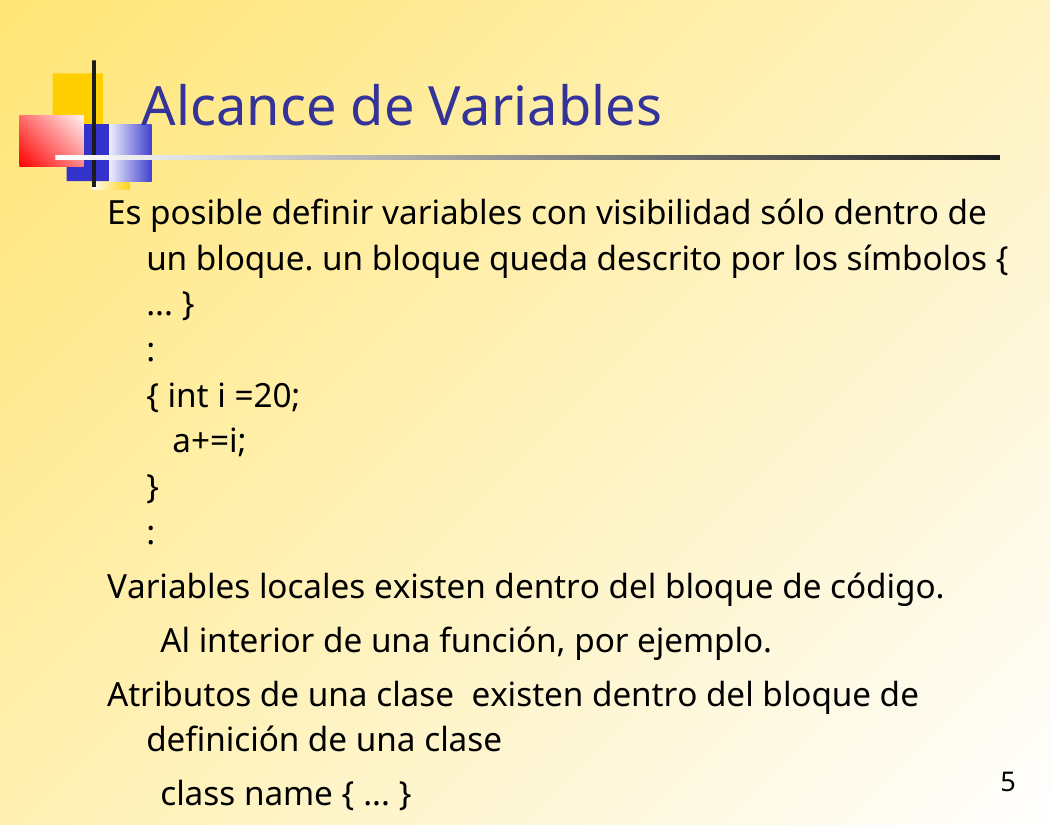

# Alcance de Variables
Es posible definir variables con visibilidad sólo dentro de un bloque. un bloque queda descrito por los símbolos { ... }
:
{ int i =20;
 a+=i;
}
:
Variables locales existen dentro del bloque de código.
Al interior de una función, por ejemplo.
Atributos de una clase existen dentro del bloque de definición de una clase
class name { ... }
5